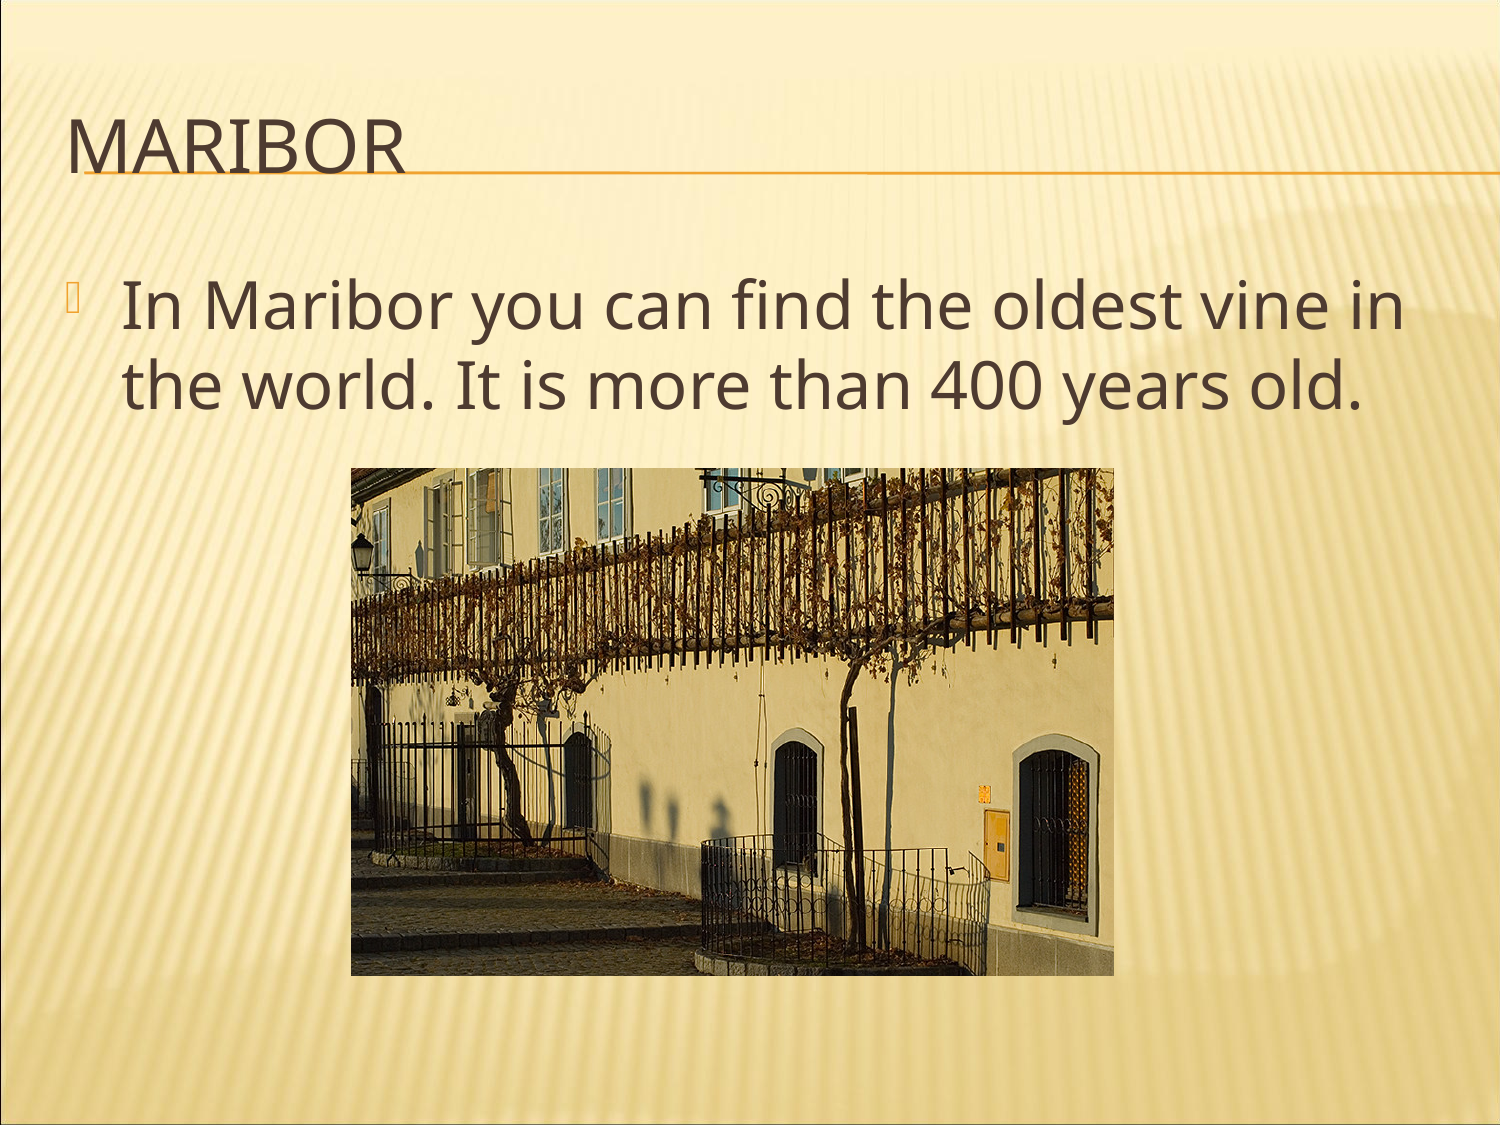

# Maribor
In Maribor you can find the oldest vine in the world. It is more than 400 years old.